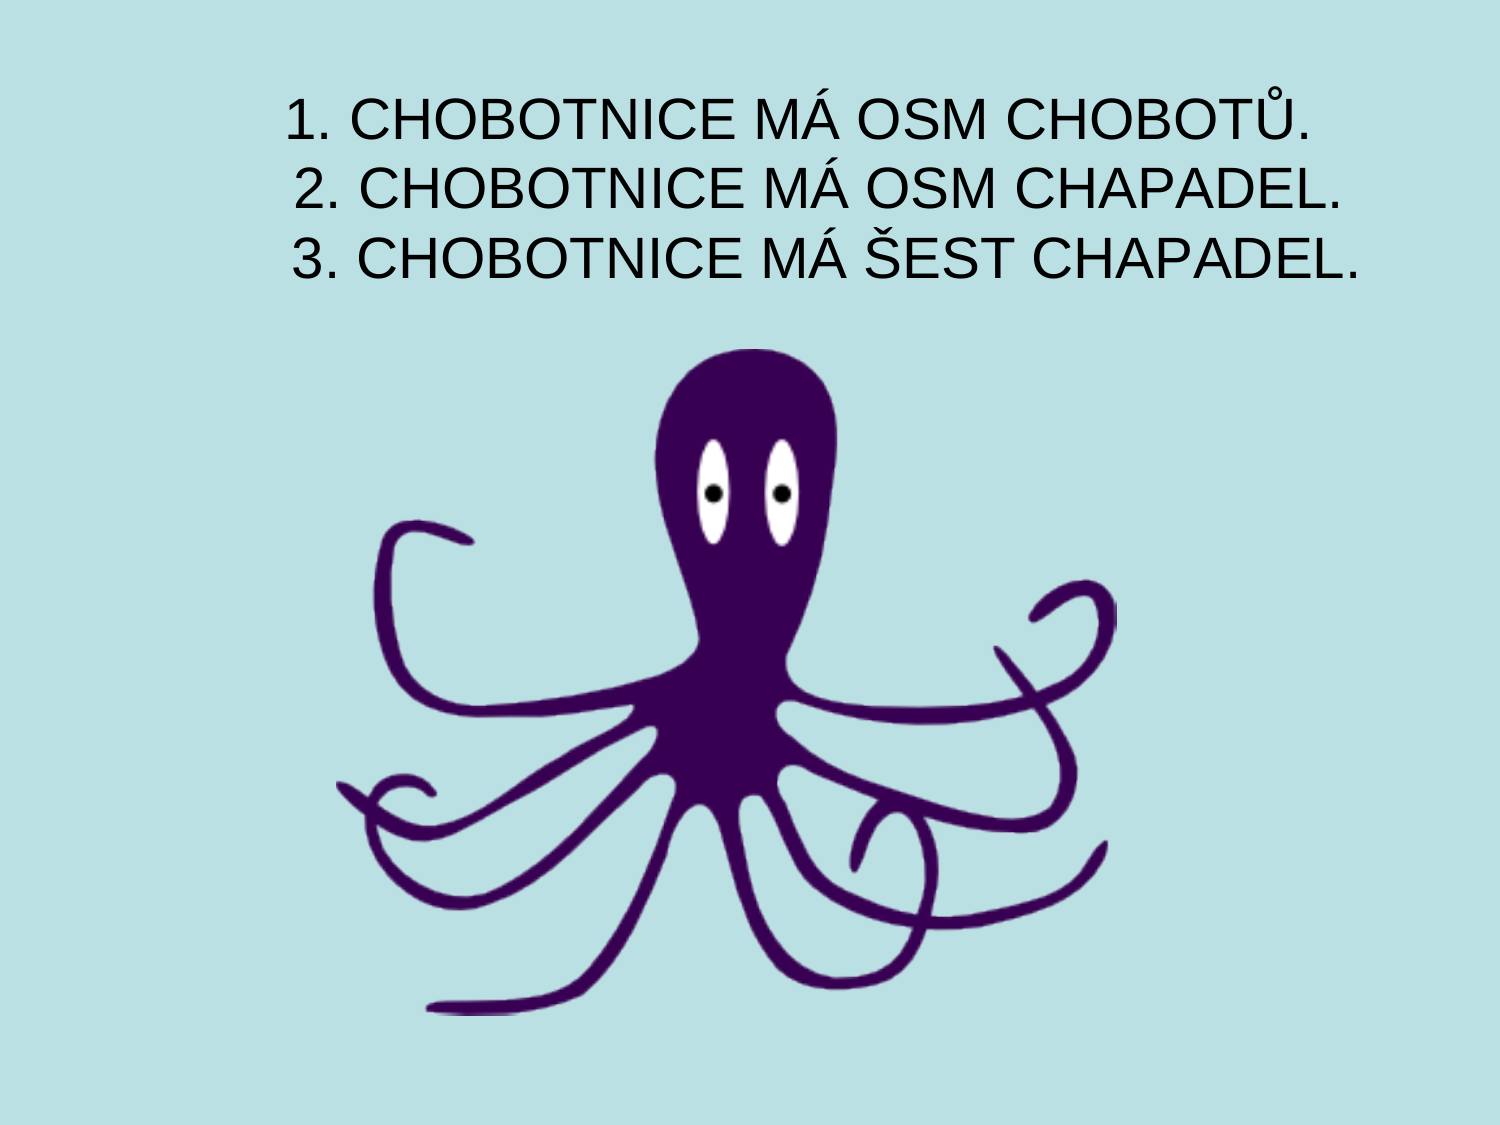

# 1. CHOBOTNICE MÁ OSM CHOBOTŮ. 2. CHOBOTNICE MÁ OSM CHAPADEL. 3. CHOBOTNICE MÁ ŠEST CHAPADEL.